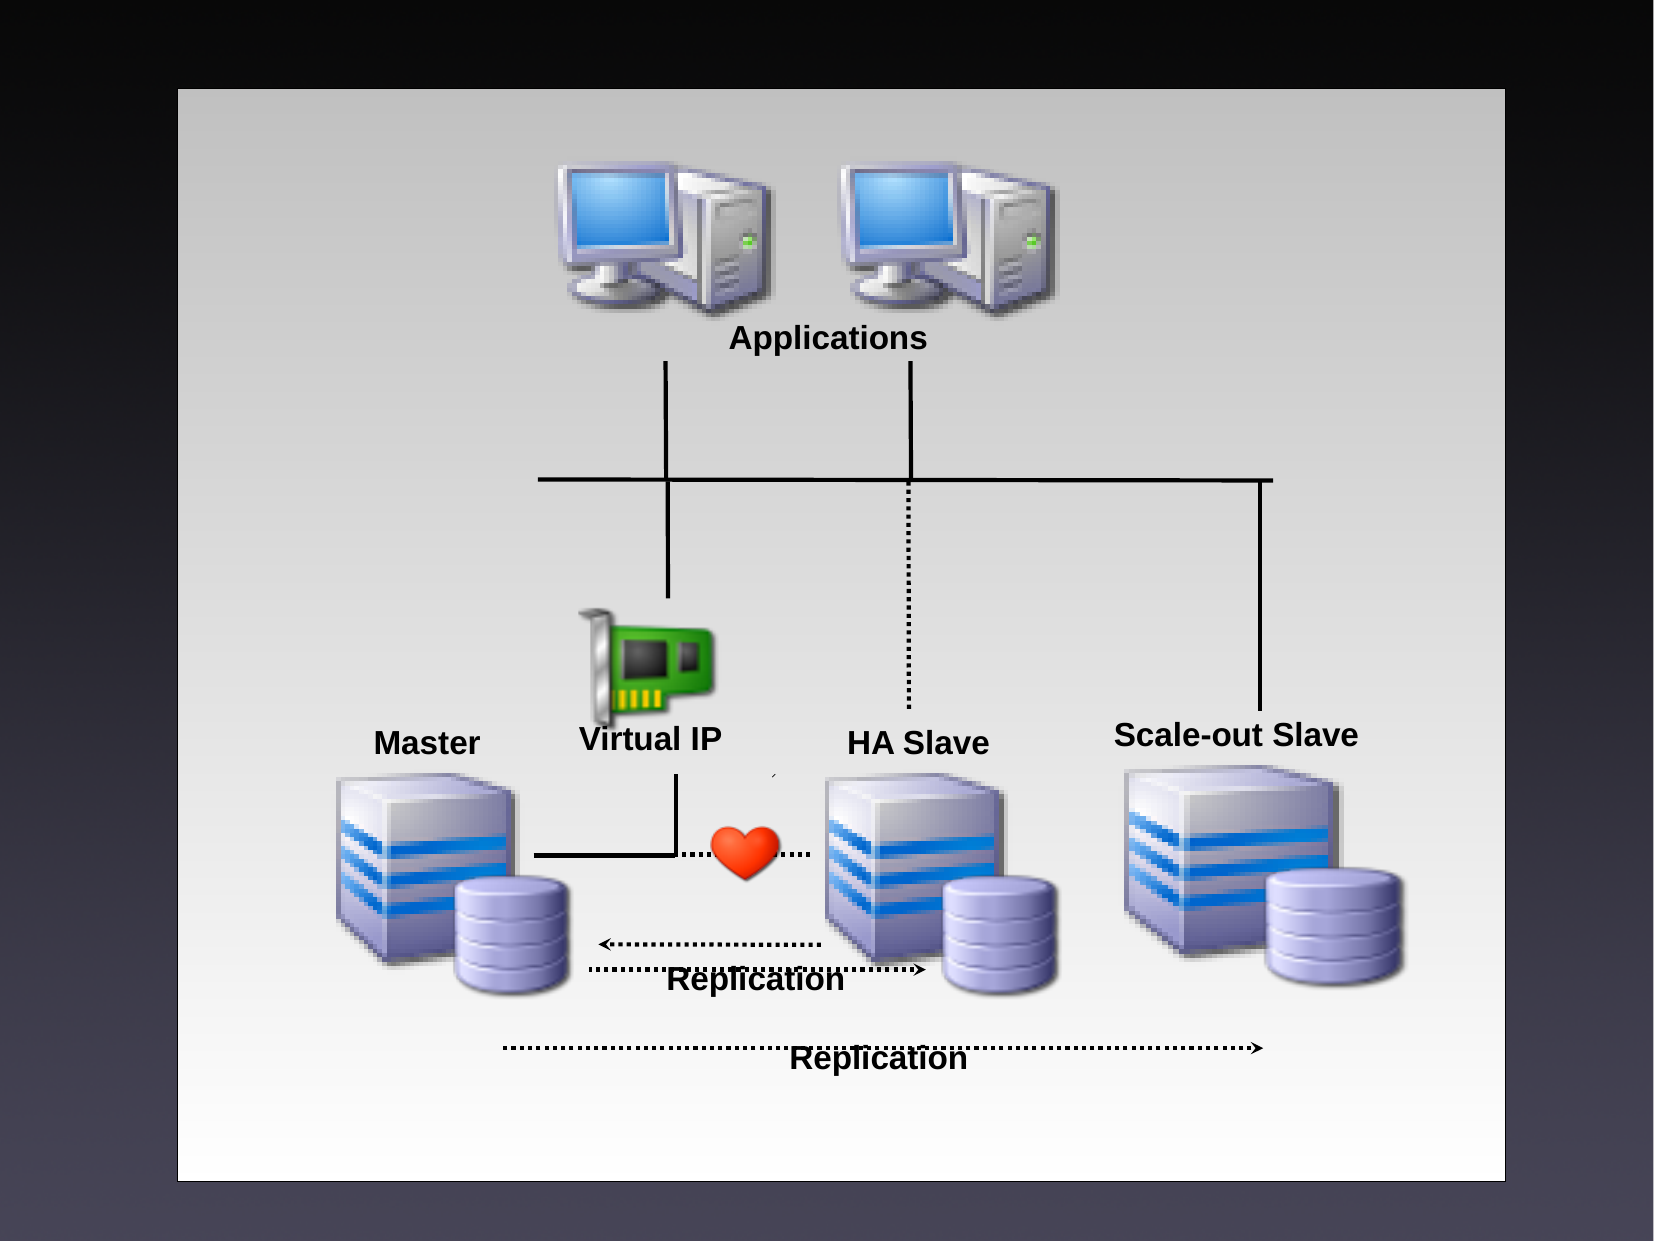

Applications
Virtual IP
Master
HA Slave
Scale-out Slave
Replication
Replication